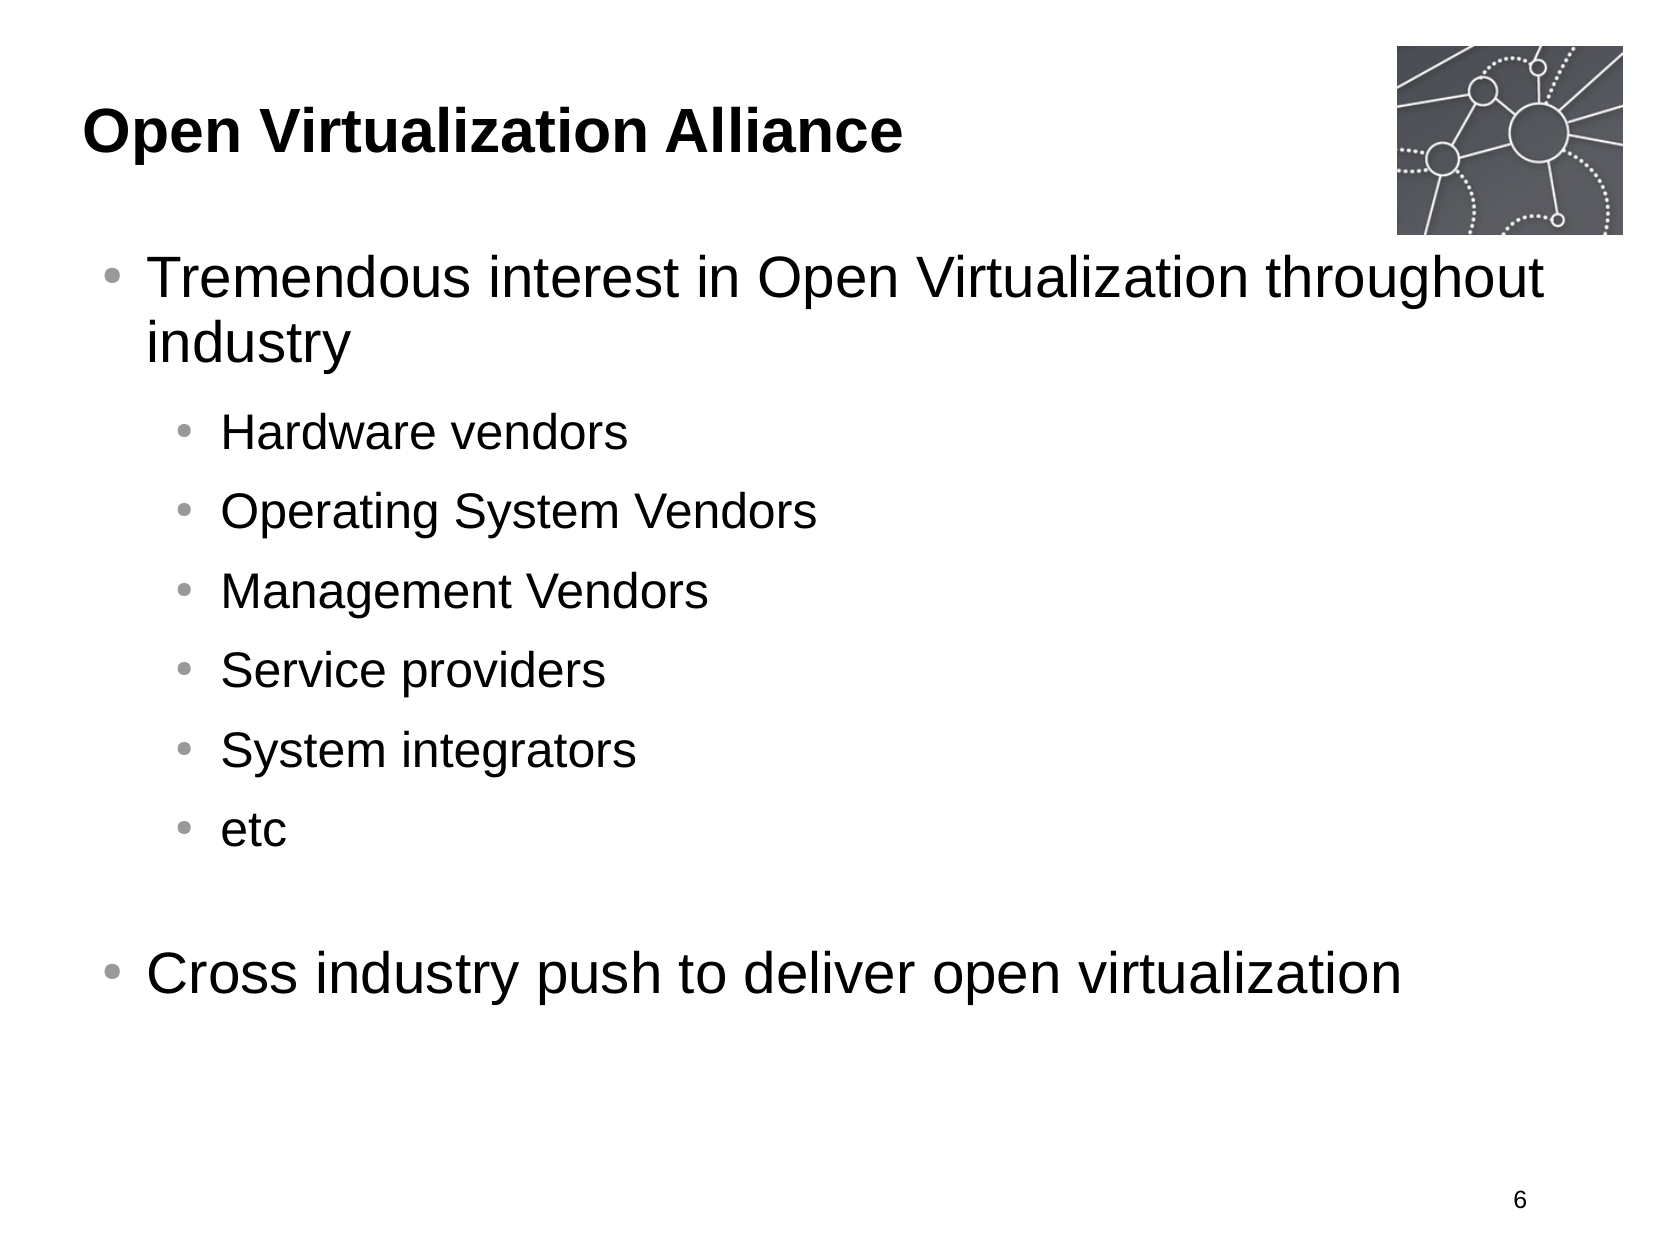

# Open Virtualization Alliance
Tremendous interest in Open Virtualization throughout industry
Hardware vendors
Operating System Vendors
Management Vendors
Service providers
System integrators
etc
Cross industry push to deliver open virtualization